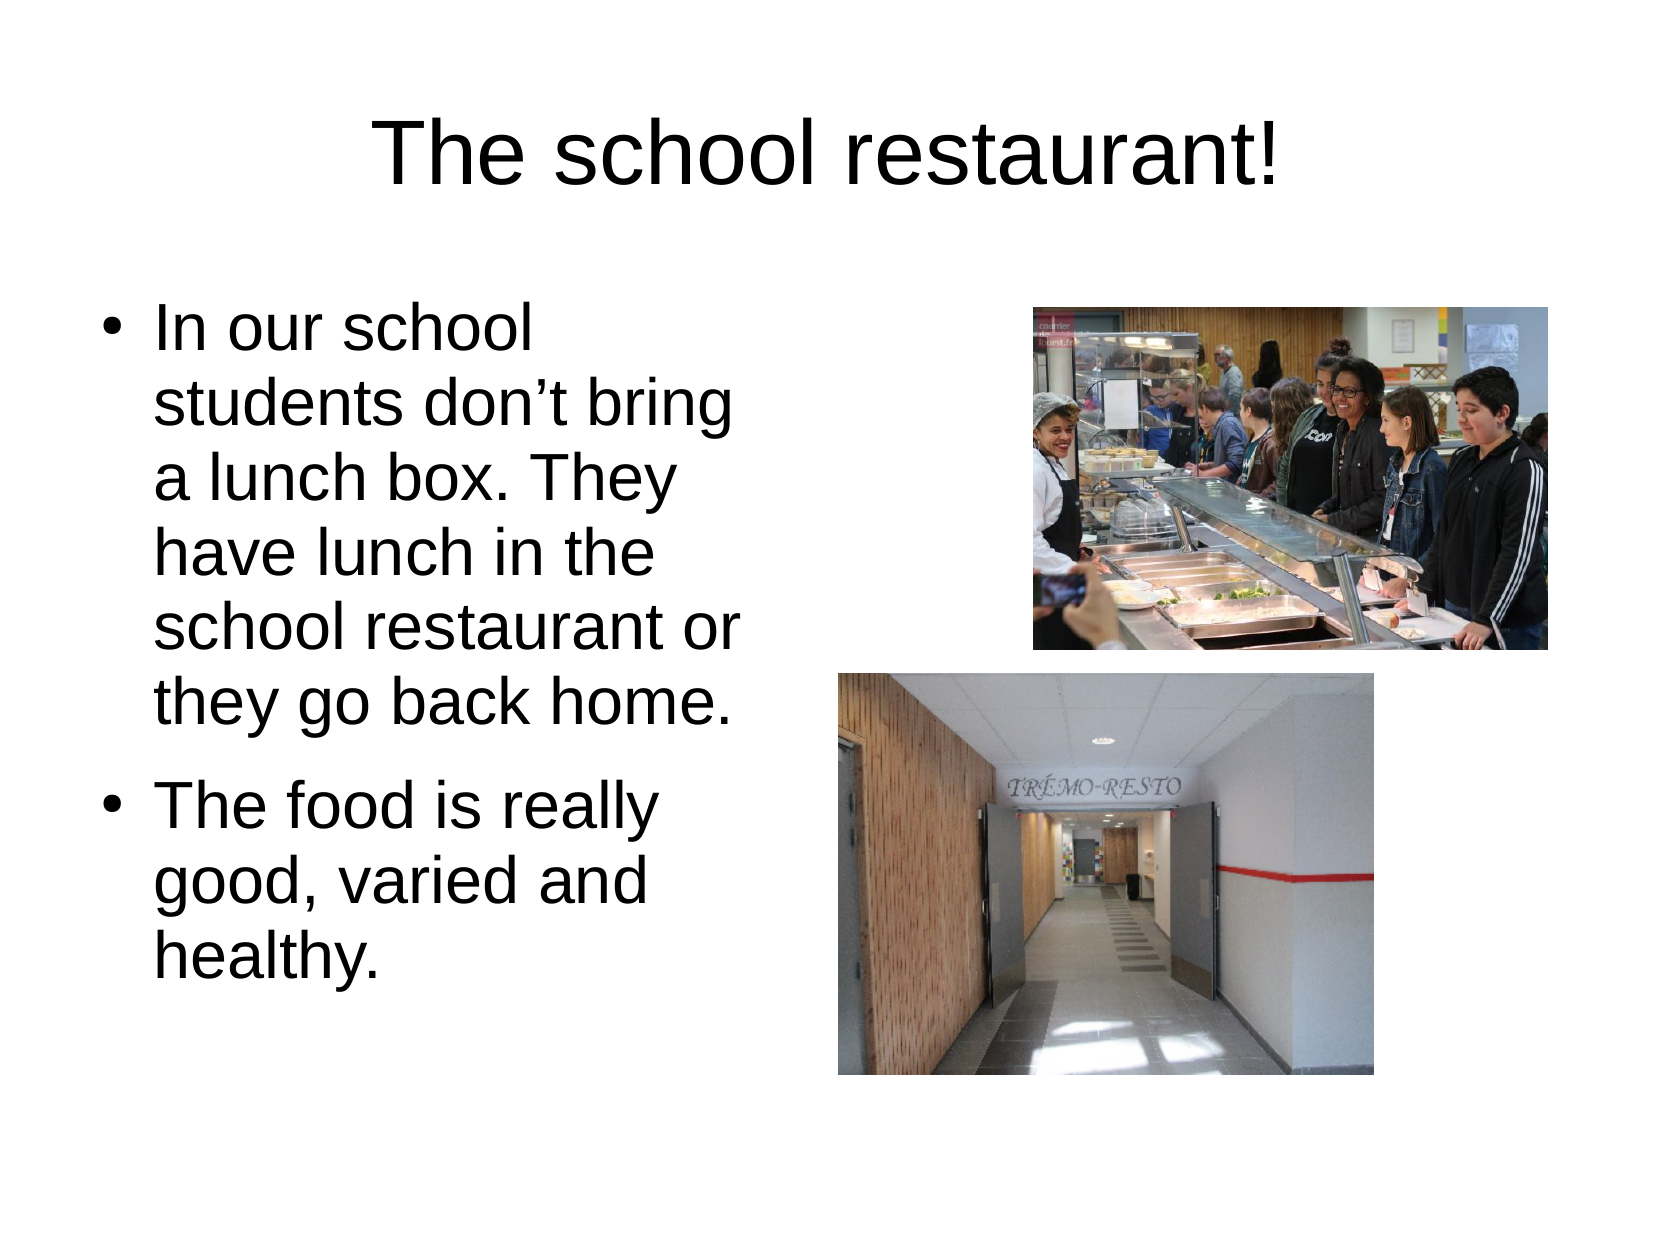

# The school restaurant!
In our school students don’t bring a lunch box. They have lunch in the school restaurant or they go back home.
The food is really good, varied and healthy.